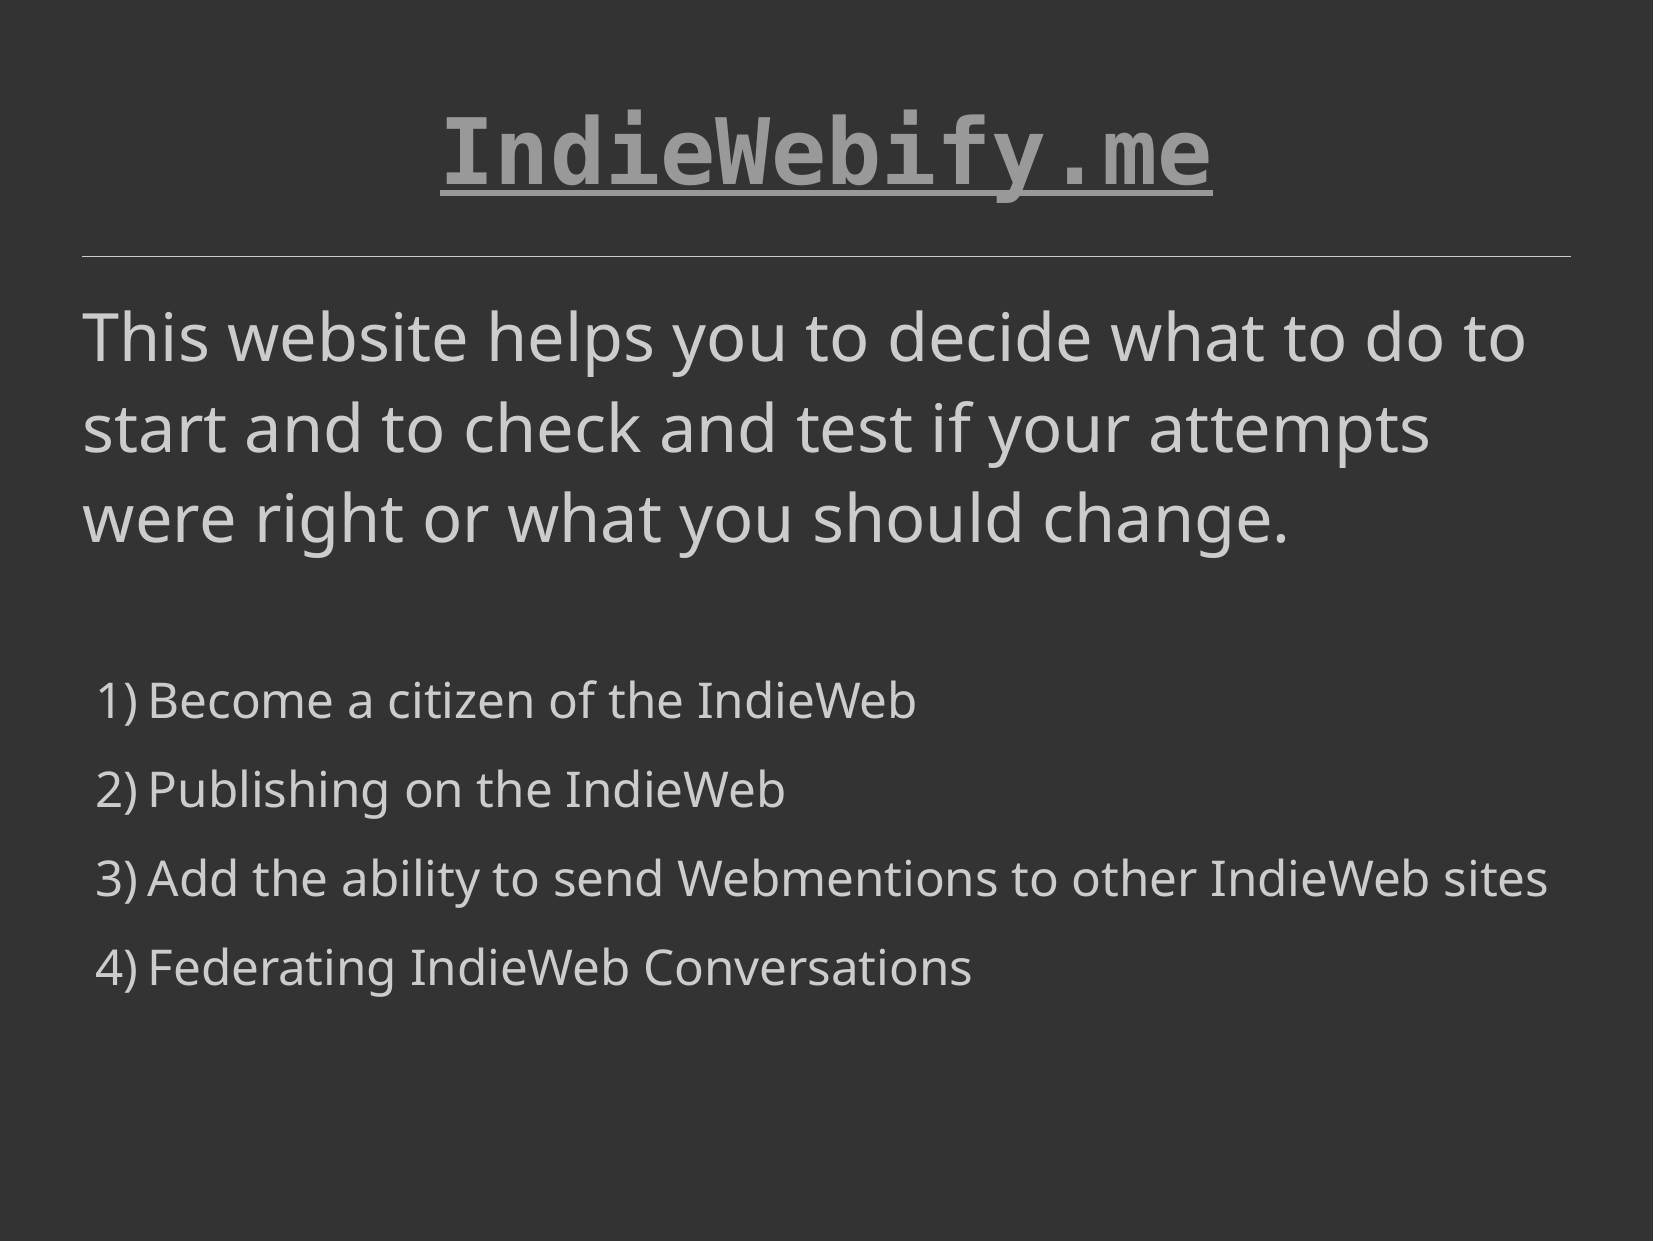

# IndieWebify.me
This website helps you to decide what to do to start and to check and test if your attempts were right or what you should change.
 Become a citizen of the IndieWeb
 Publishing on the IndieWeb
 Add the ability to send Webmentions to other IndieWeb sites
 Federating IndieWeb Conversations